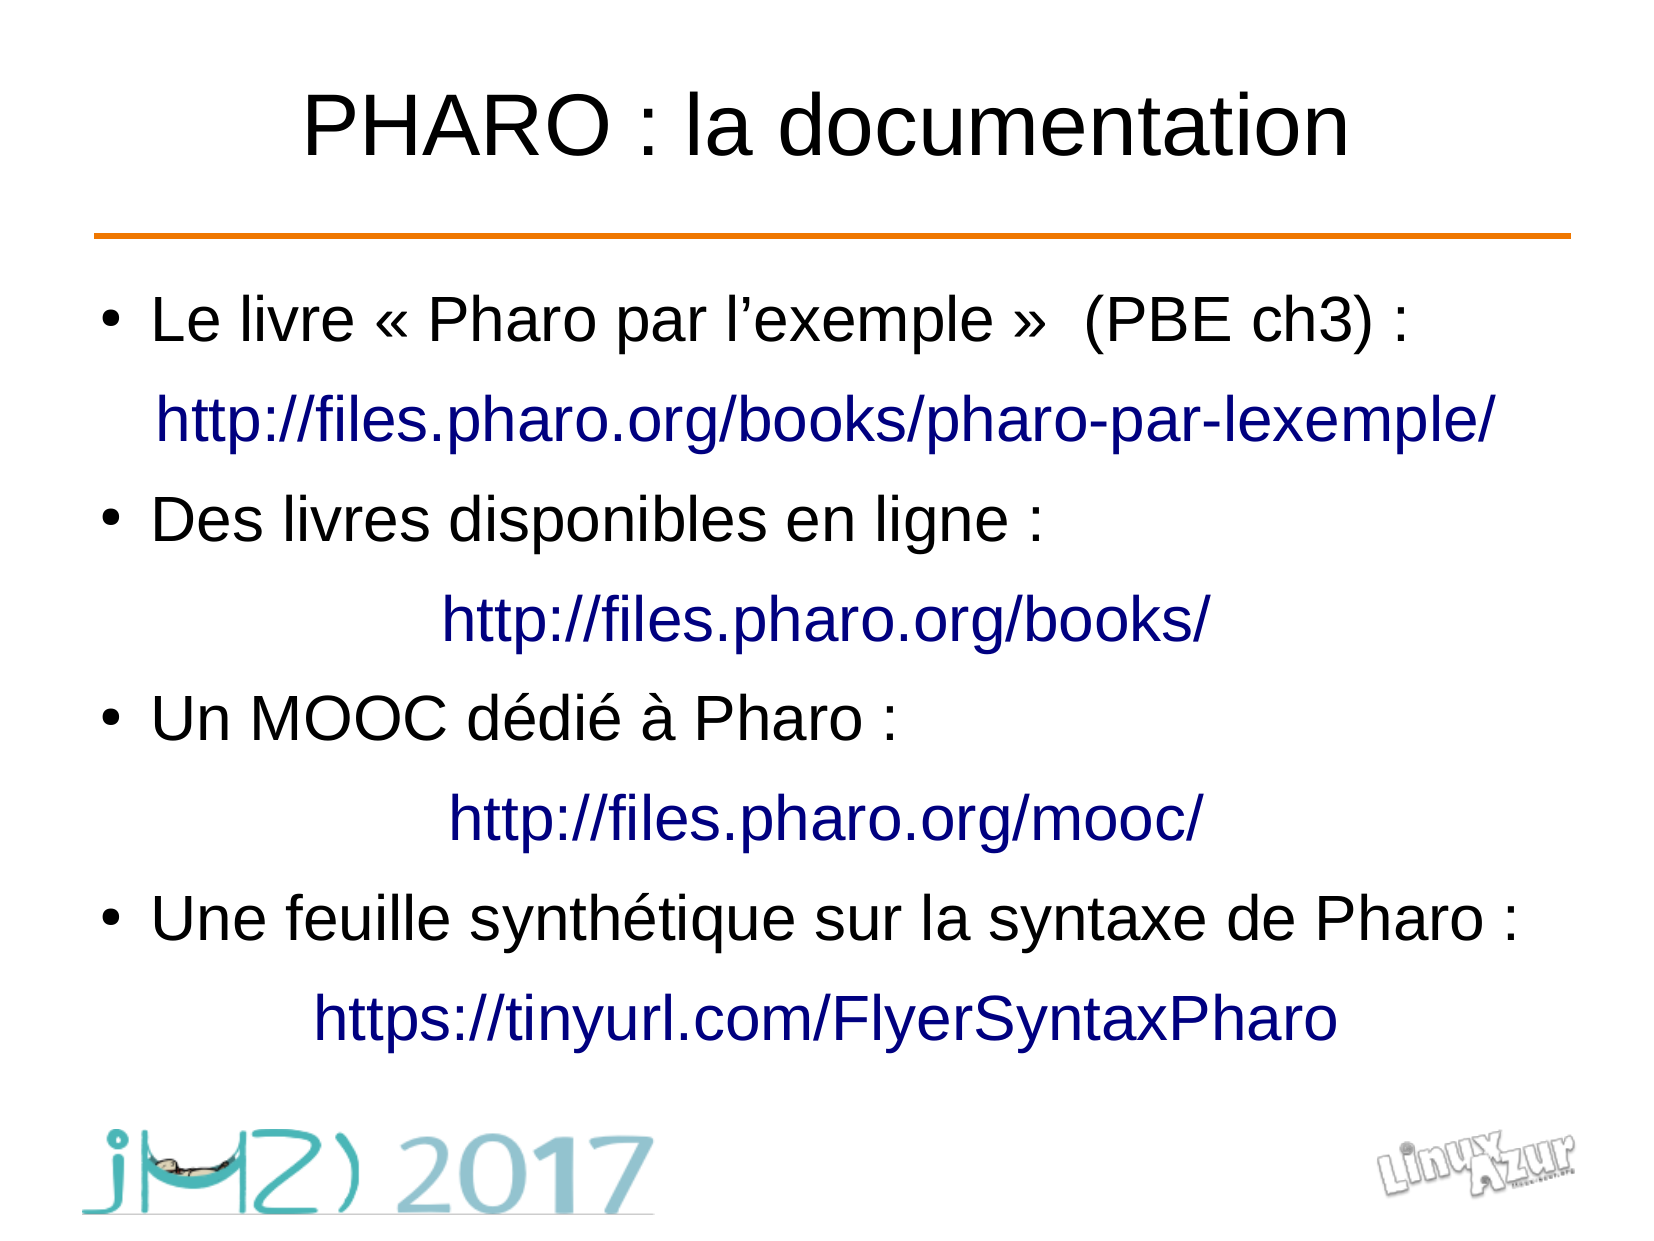

# PHARO : la documentation
Le livre « Pharo par l’exemple » (PBE ch3) :
http://files.pharo.org/books/pharo-par-lexemple/
Des livres disponibles en ligne :
http://files.pharo.org/books/
Un MOOC dédié à Pharo :
http://files.pharo.org/mooc/
Une feuille synthétique sur la syntaxe de Pharo :
https://tinyurl.com/FlyerSyntaxPharo